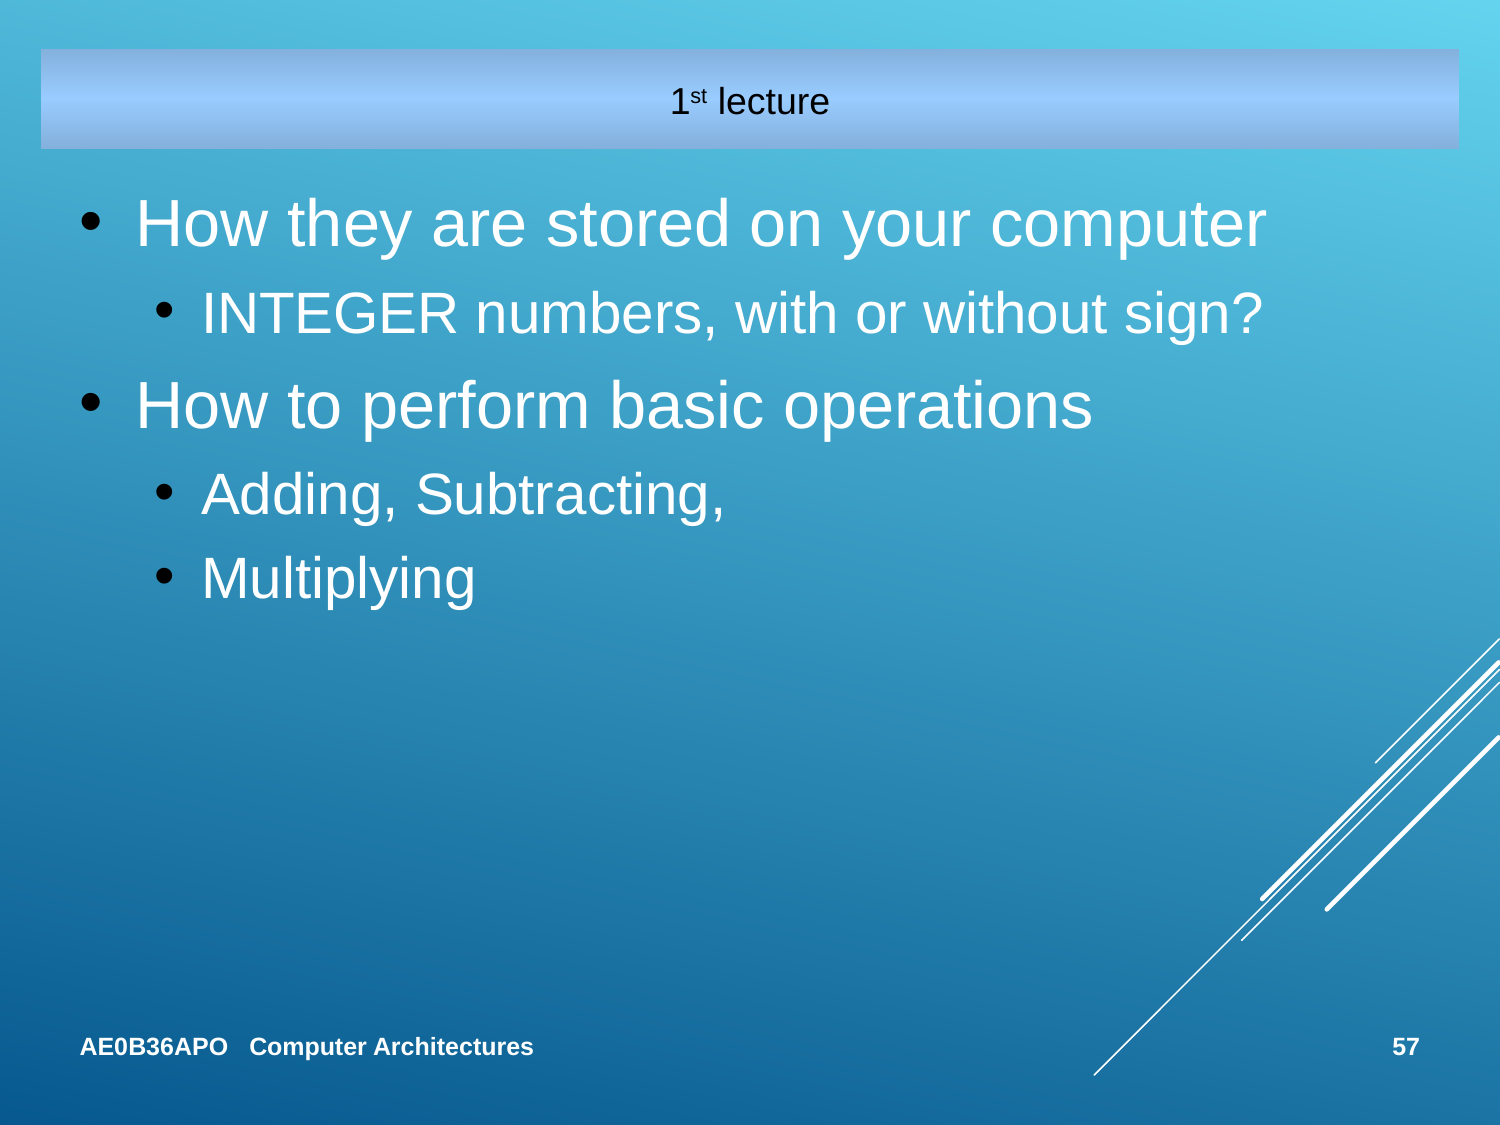

1st lecture
How they are stored on your computer
INTEGER numbers, with or without sign?
How to perform basic operations
Adding, Subtracting,
Multiplying
AE0B36APO Computer Architectures